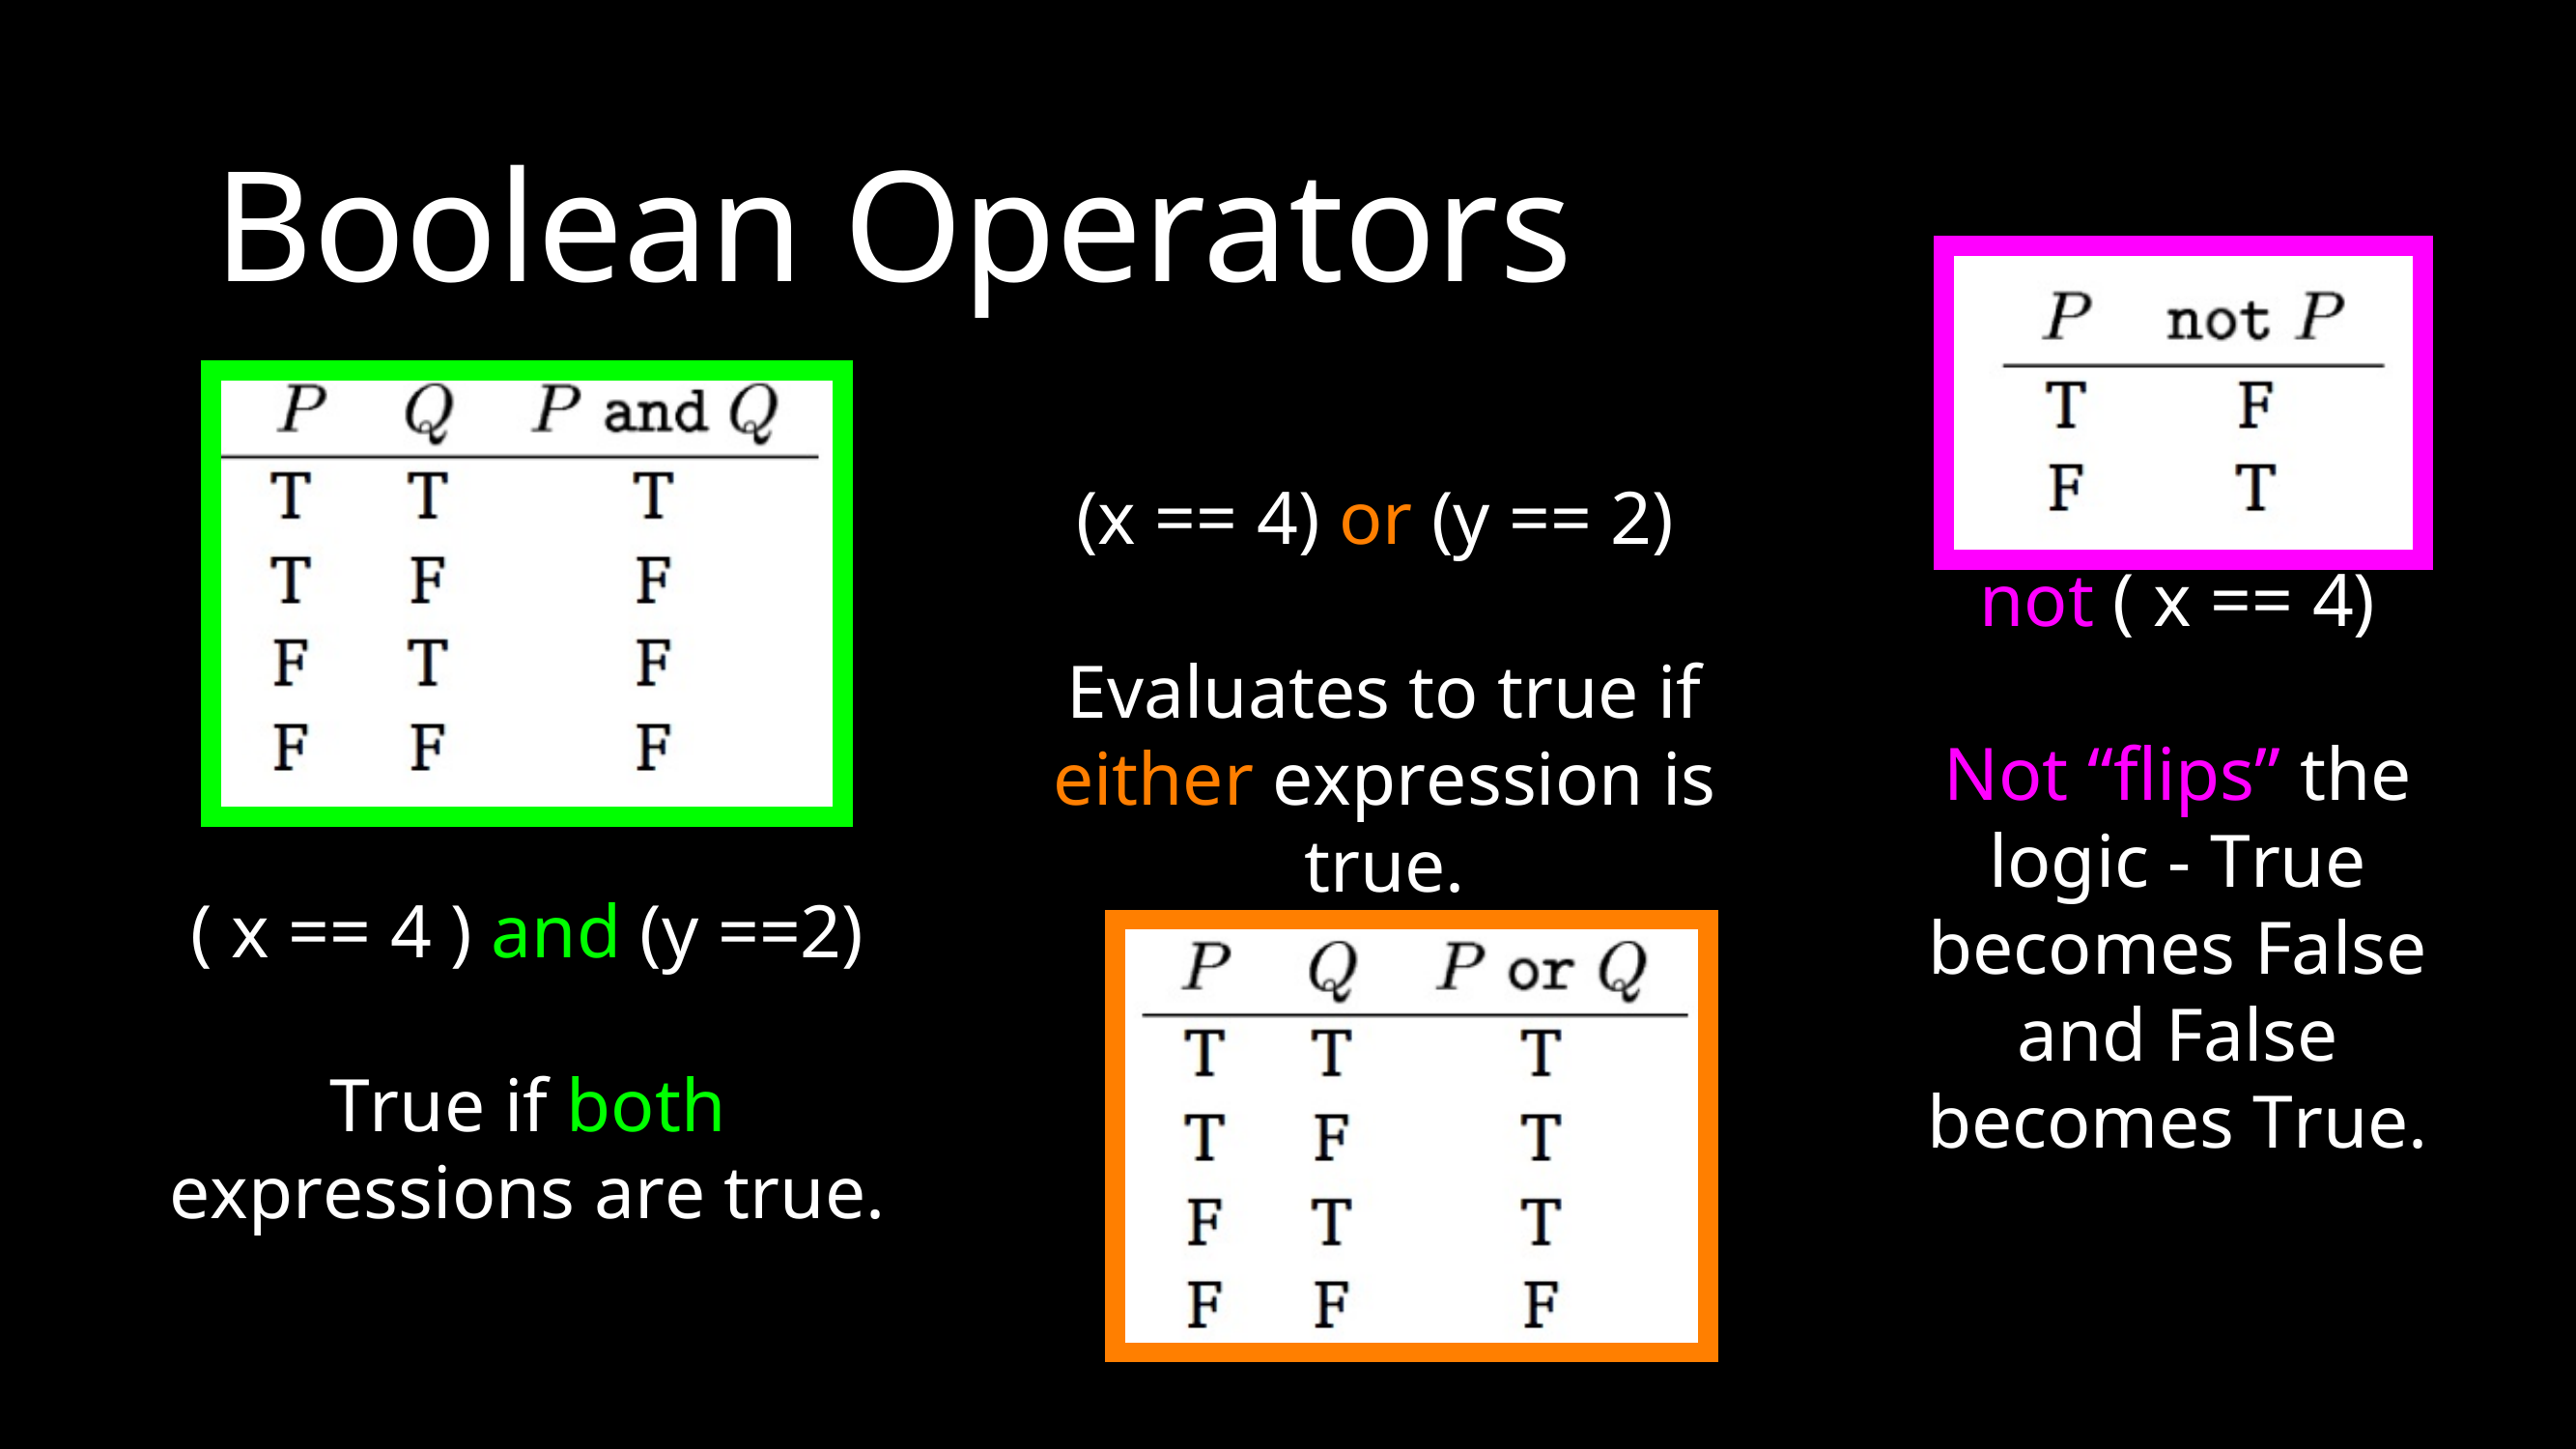

# Boolean Operators
(x == 4) or (y == 2)
Evaluates to true if either expression is true.
not ( x == 4)
Not “flips” the logic - True becomes False and False becomes True.
( x == 4 ) and (y ==2)
True if both expressions are true.